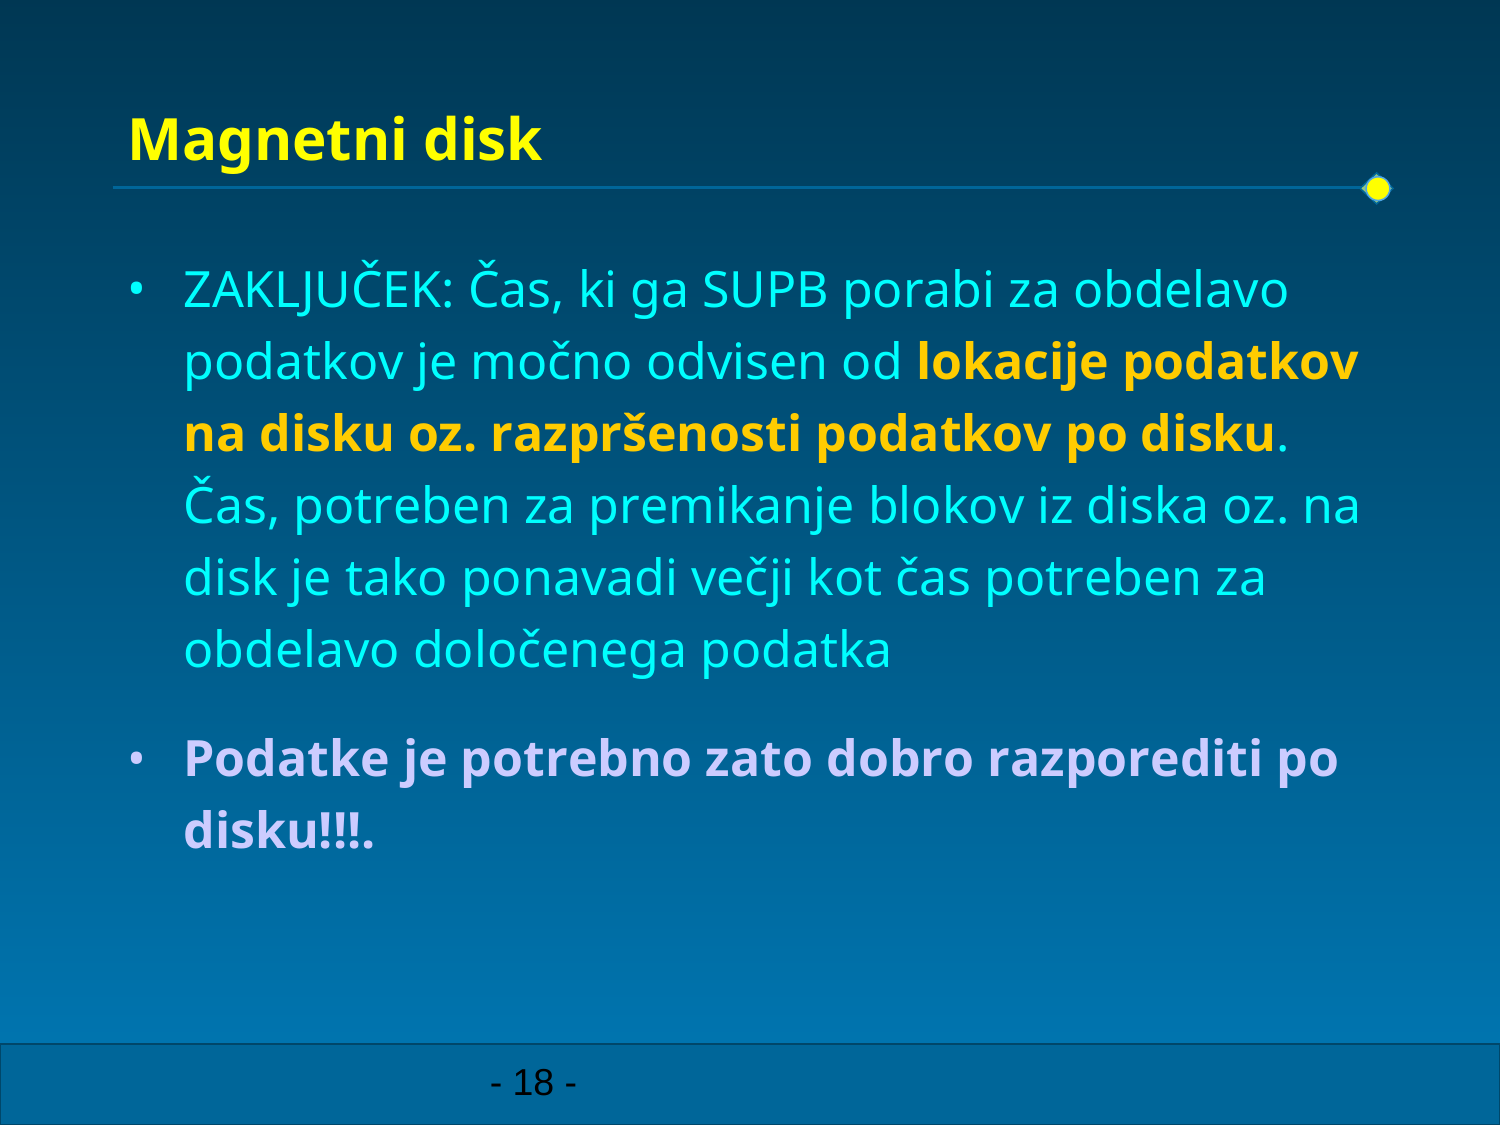

# Magnetni disk
ZAKLJUČEK: Čas, ki ga SUPB porabi za obdelavo podatkov je močno odvisen od lokacije podatkov na disku oz. razpršenosti podatkov po disku. Čas, potreben za premikanje blokov iz diska oz. na disk je tako ponavadi večji kot čas potreben za obdelavo določenega podatka
Podatke je potrebno zato dobro razporediti po disku!!!.